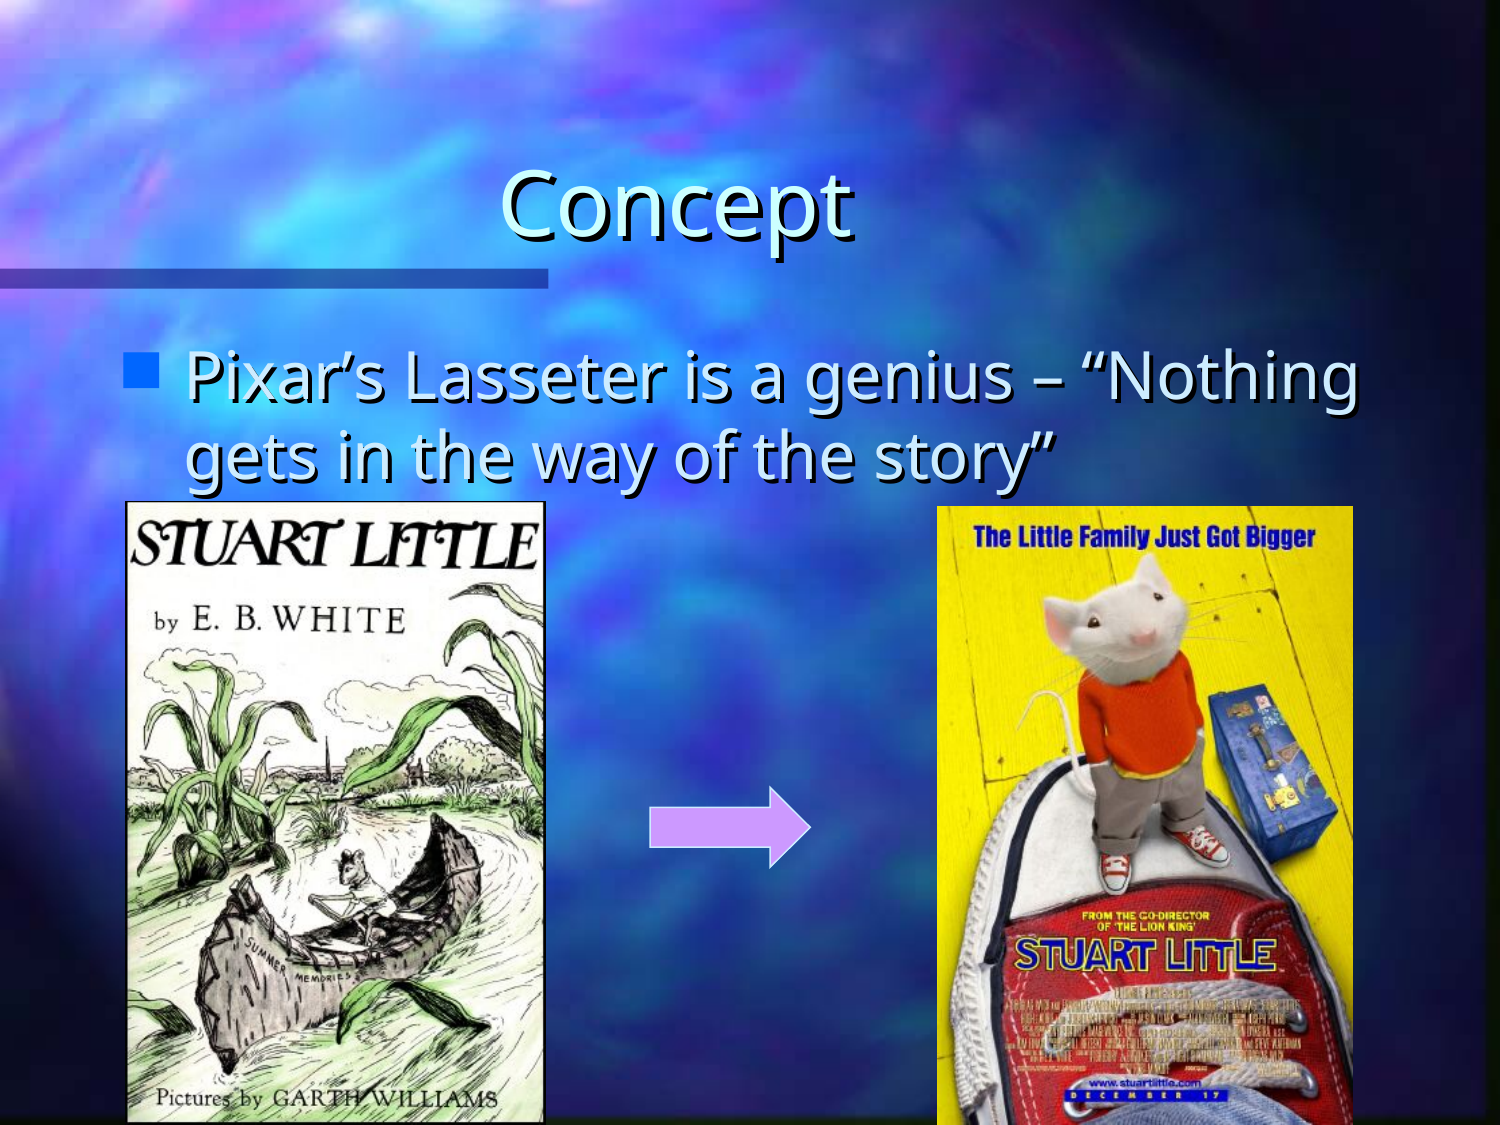

# Concept
Pixar’s Lasseter is a genius – “Nothing gets in the way of the story”